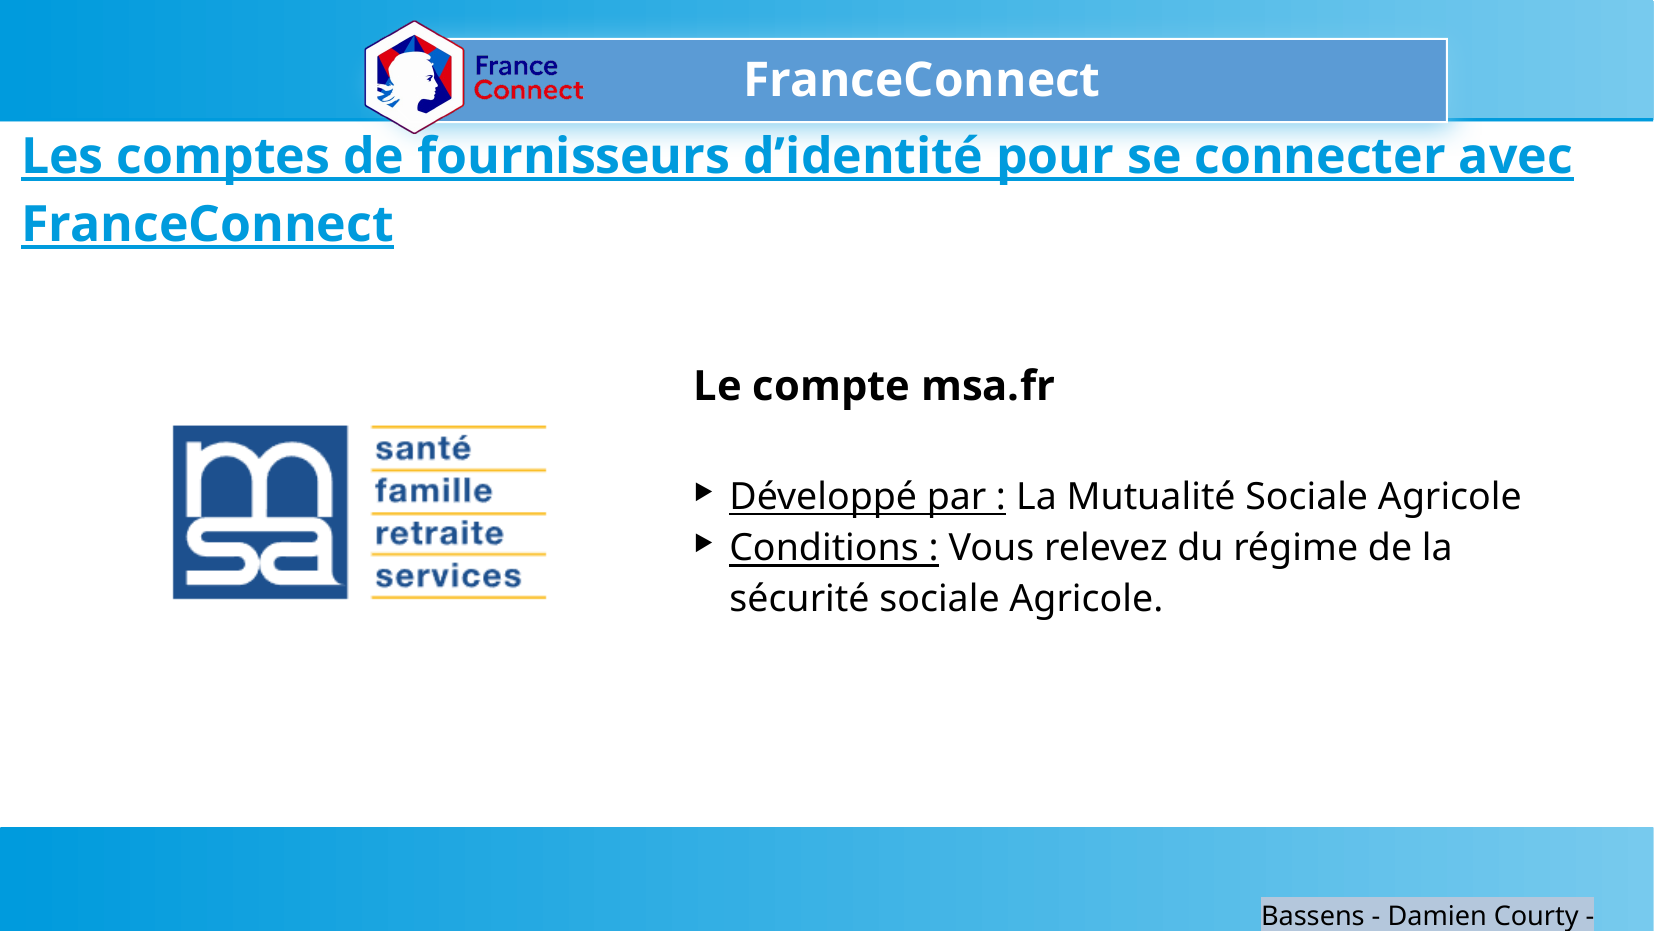

FranceConnect
Les comptes de fournisseurs d’identité pour se connecter avec FranceConnect
Le compte msa.fr
Développé par : La Mutualité Sociale Agricole
Conditions : Vous relevez du régime de la sécurité sociale Agricole.
Bassens - Damien Courty - 2024